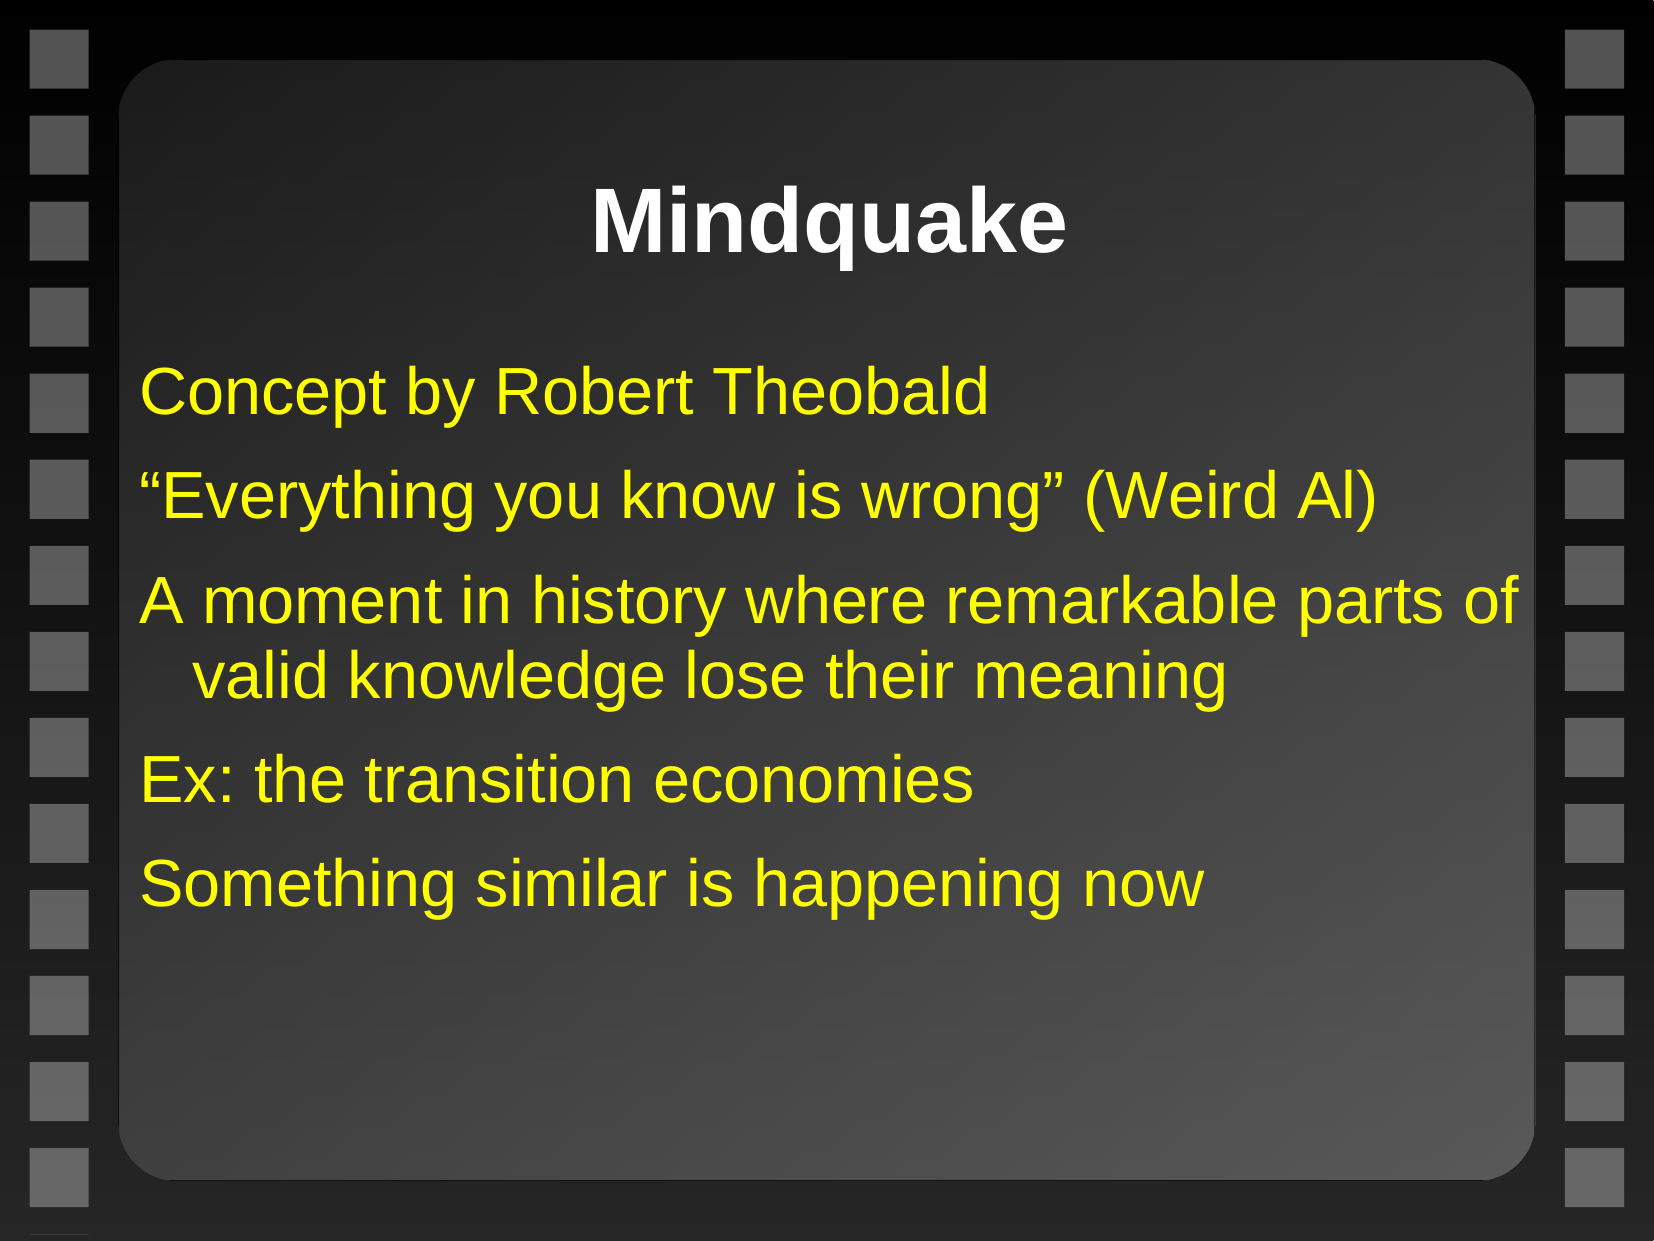

# Mindquake
Concept by Robert Theobald
“Everything you know is wrong” (Weird Al)
A moment in history where remarkable parts of valid knowledge lose their meaning
Ex: the transition economies
Something similar is happening now